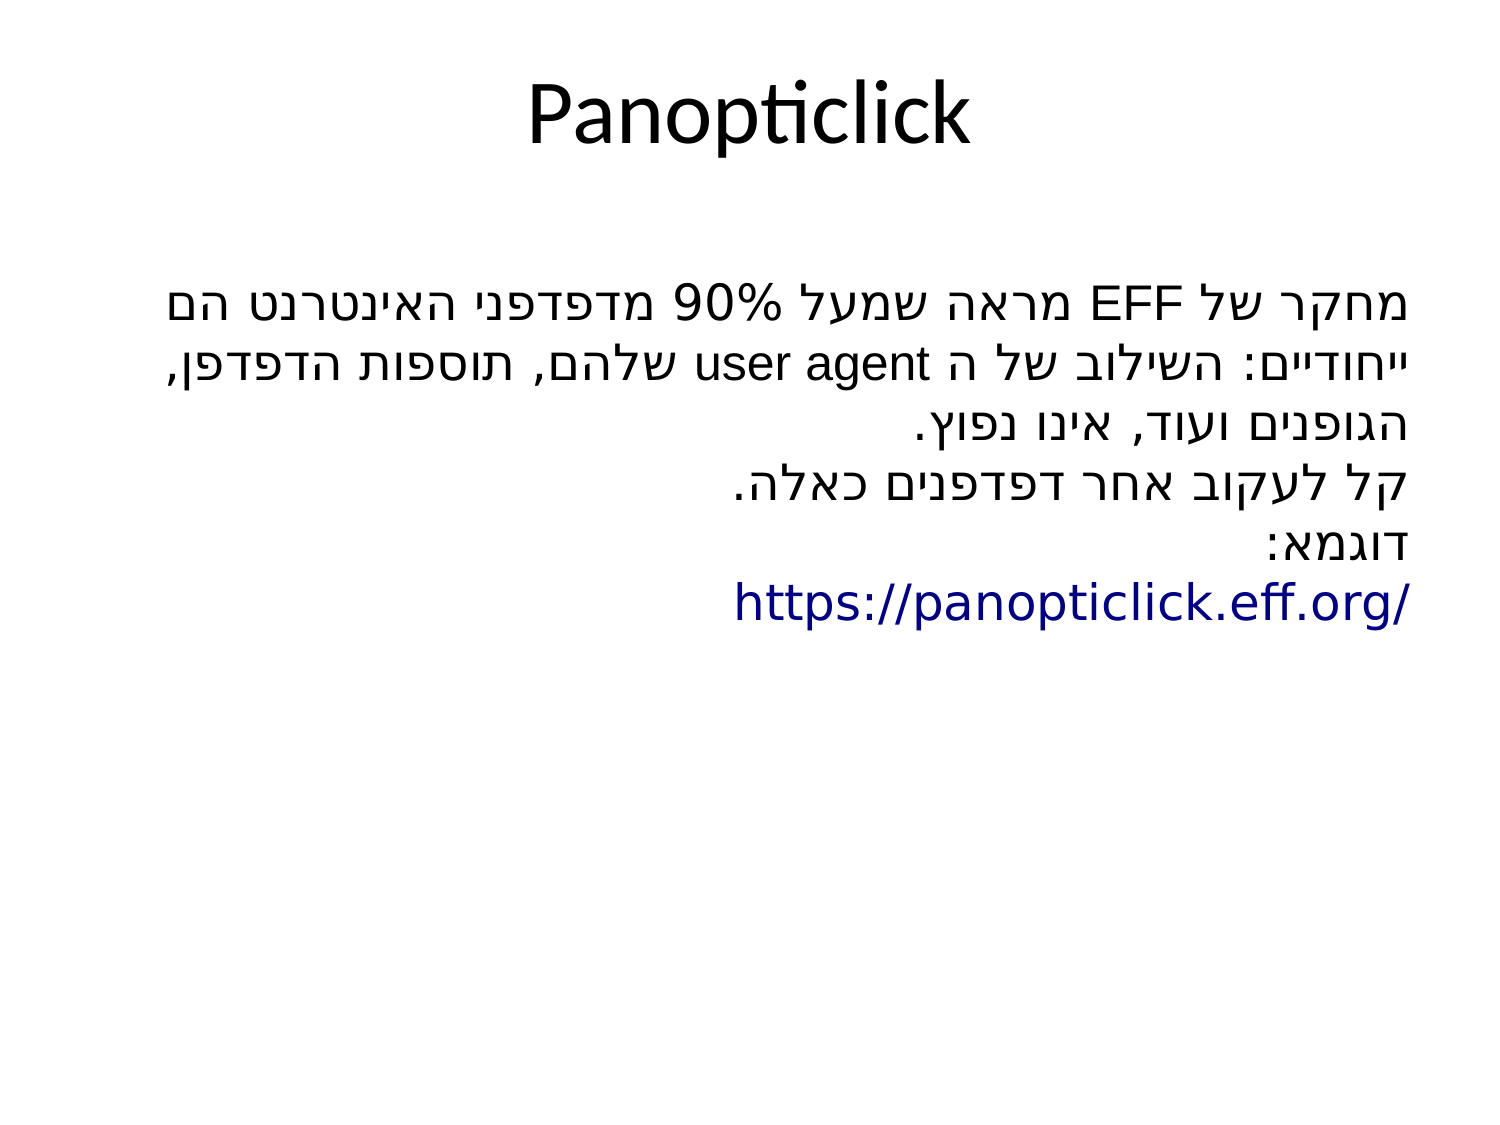

Panopticlick
מחקר של EFF מראה שמעל 90% מדפדפני האינטרנט הם ייחודיים: השילוב של ה user agent שלהם, תוספות הדפדפן, הגופנים ועוד, אינו נפוץ.
קל לעקוב אחר דפדפנים כאלה.
דוגמא:
https://panopticlick.eff.org/